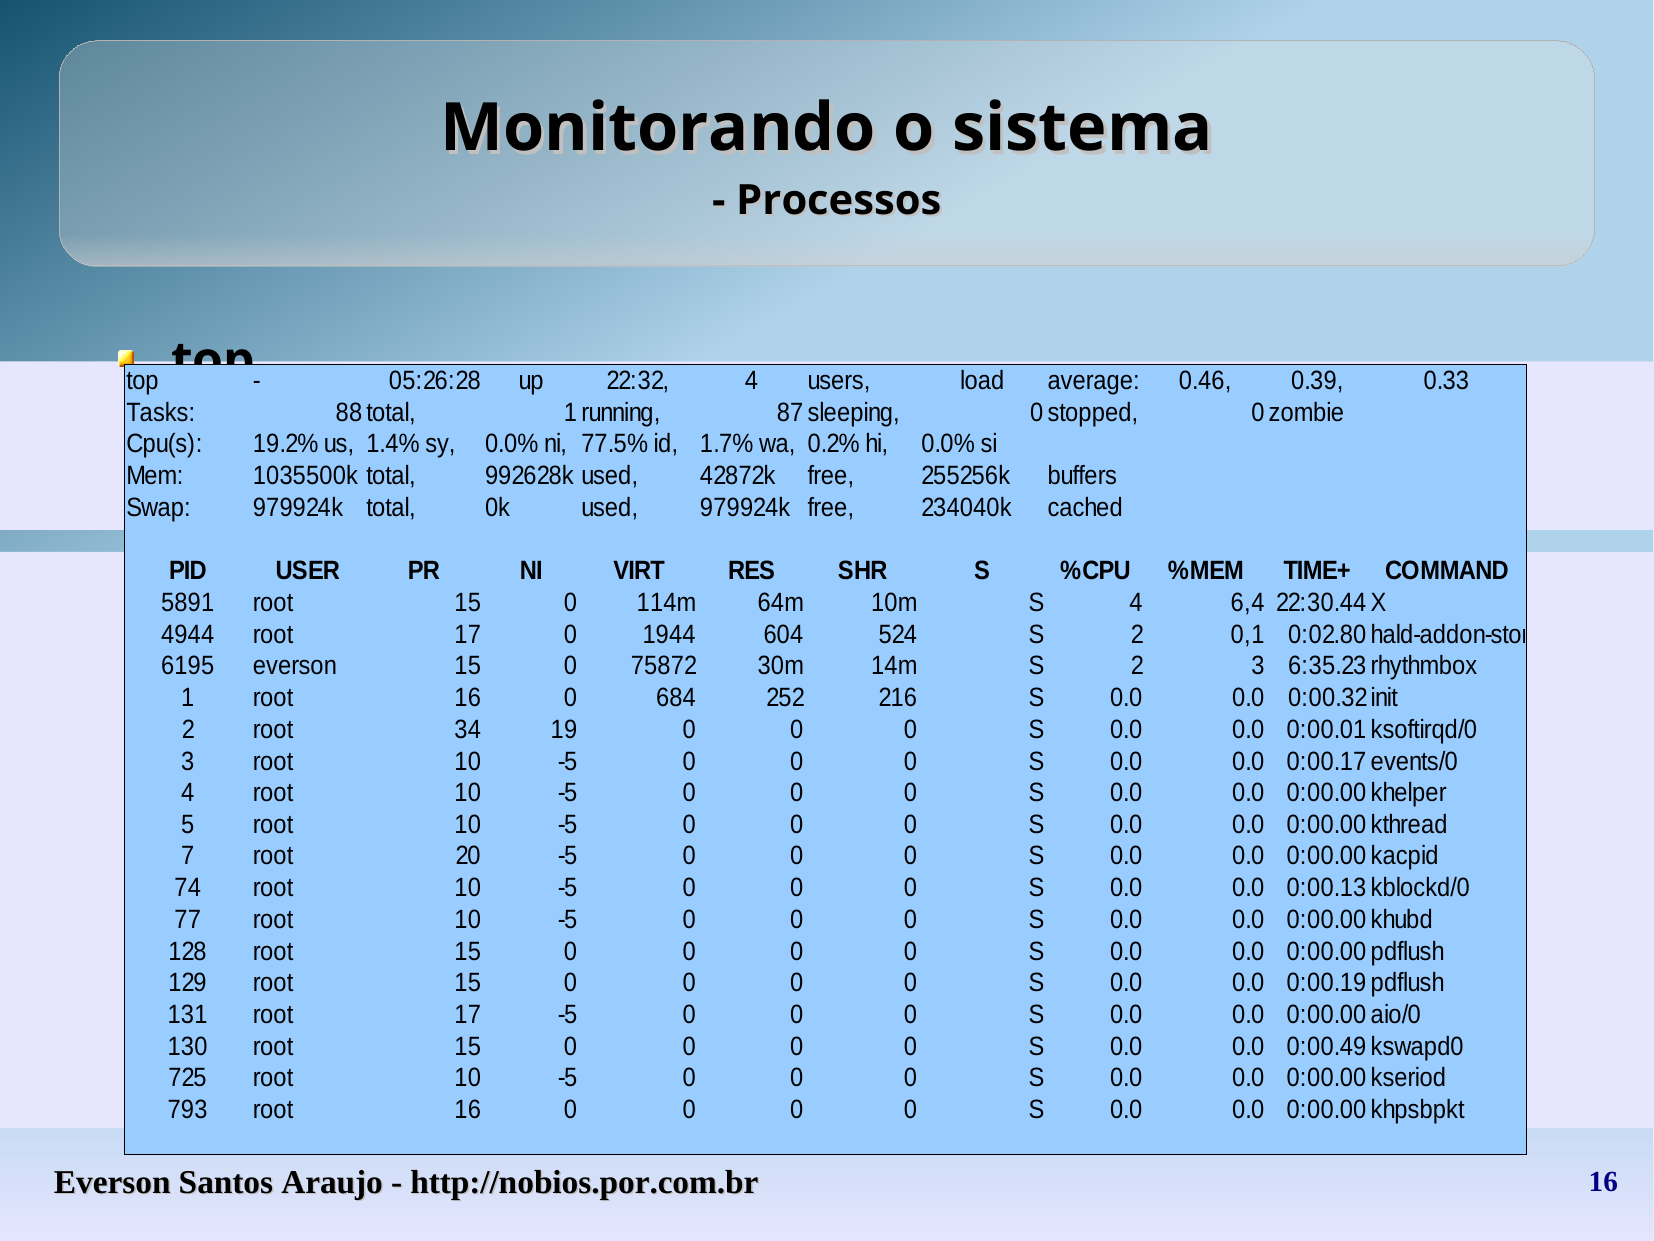

# Monitorando o sistema - Processos
top
Everson Santos Araujo - http://nobios.por.com.br
16